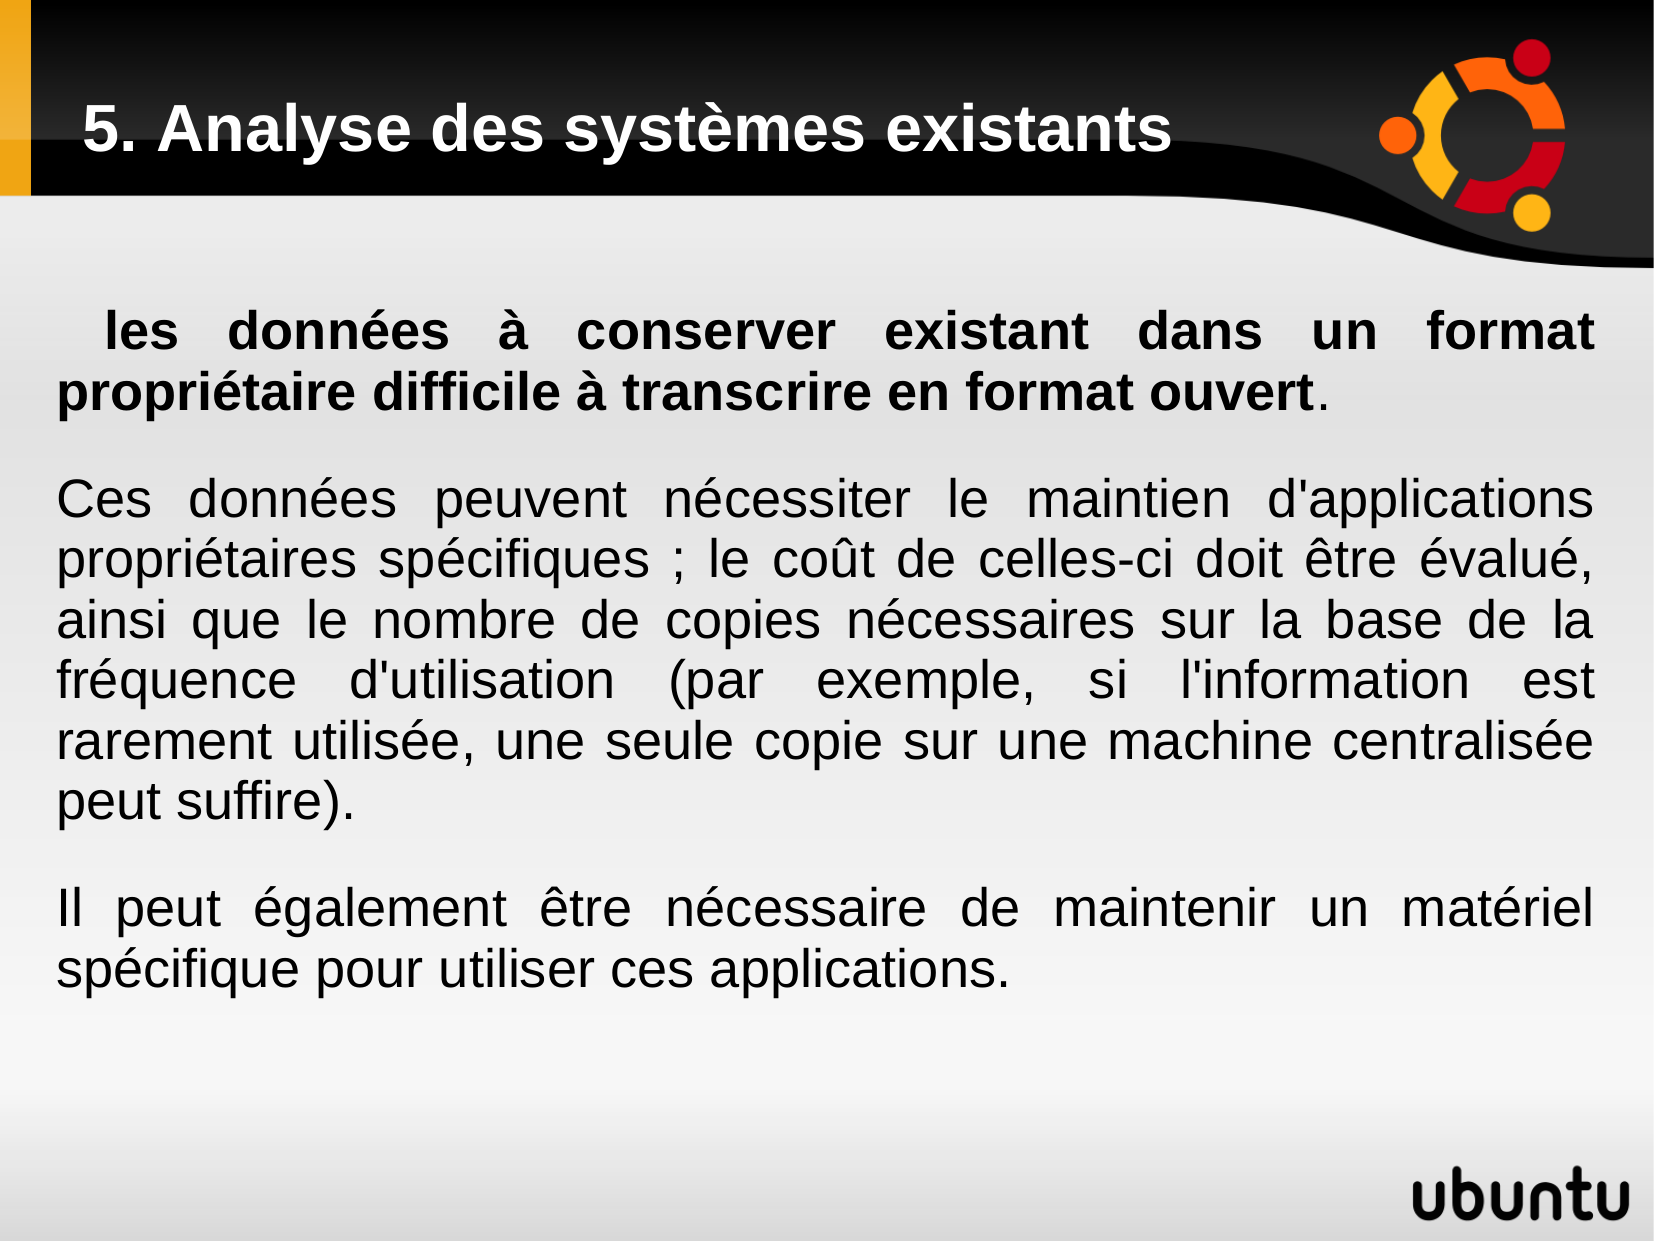

# 5. Analyse des systèmes existants
 les données à conserver existant dans un format propriétaire difficile à transcrire en format ouvert.
Ces données peuvent nécessiter le maintien d'applications propriétaires spécifiques ; le coût de celles-ci doit être évalué, ainsi que le nombre de copies nécessaires sur la base de la fréquence d'utilisation (par exemple, si l'information est rarement utilisée, une seule copie sur une machine centralisée peut suffire).
Il peut également être nécessaire de maintenir un matériel spécifique pour utiliser ces applications.